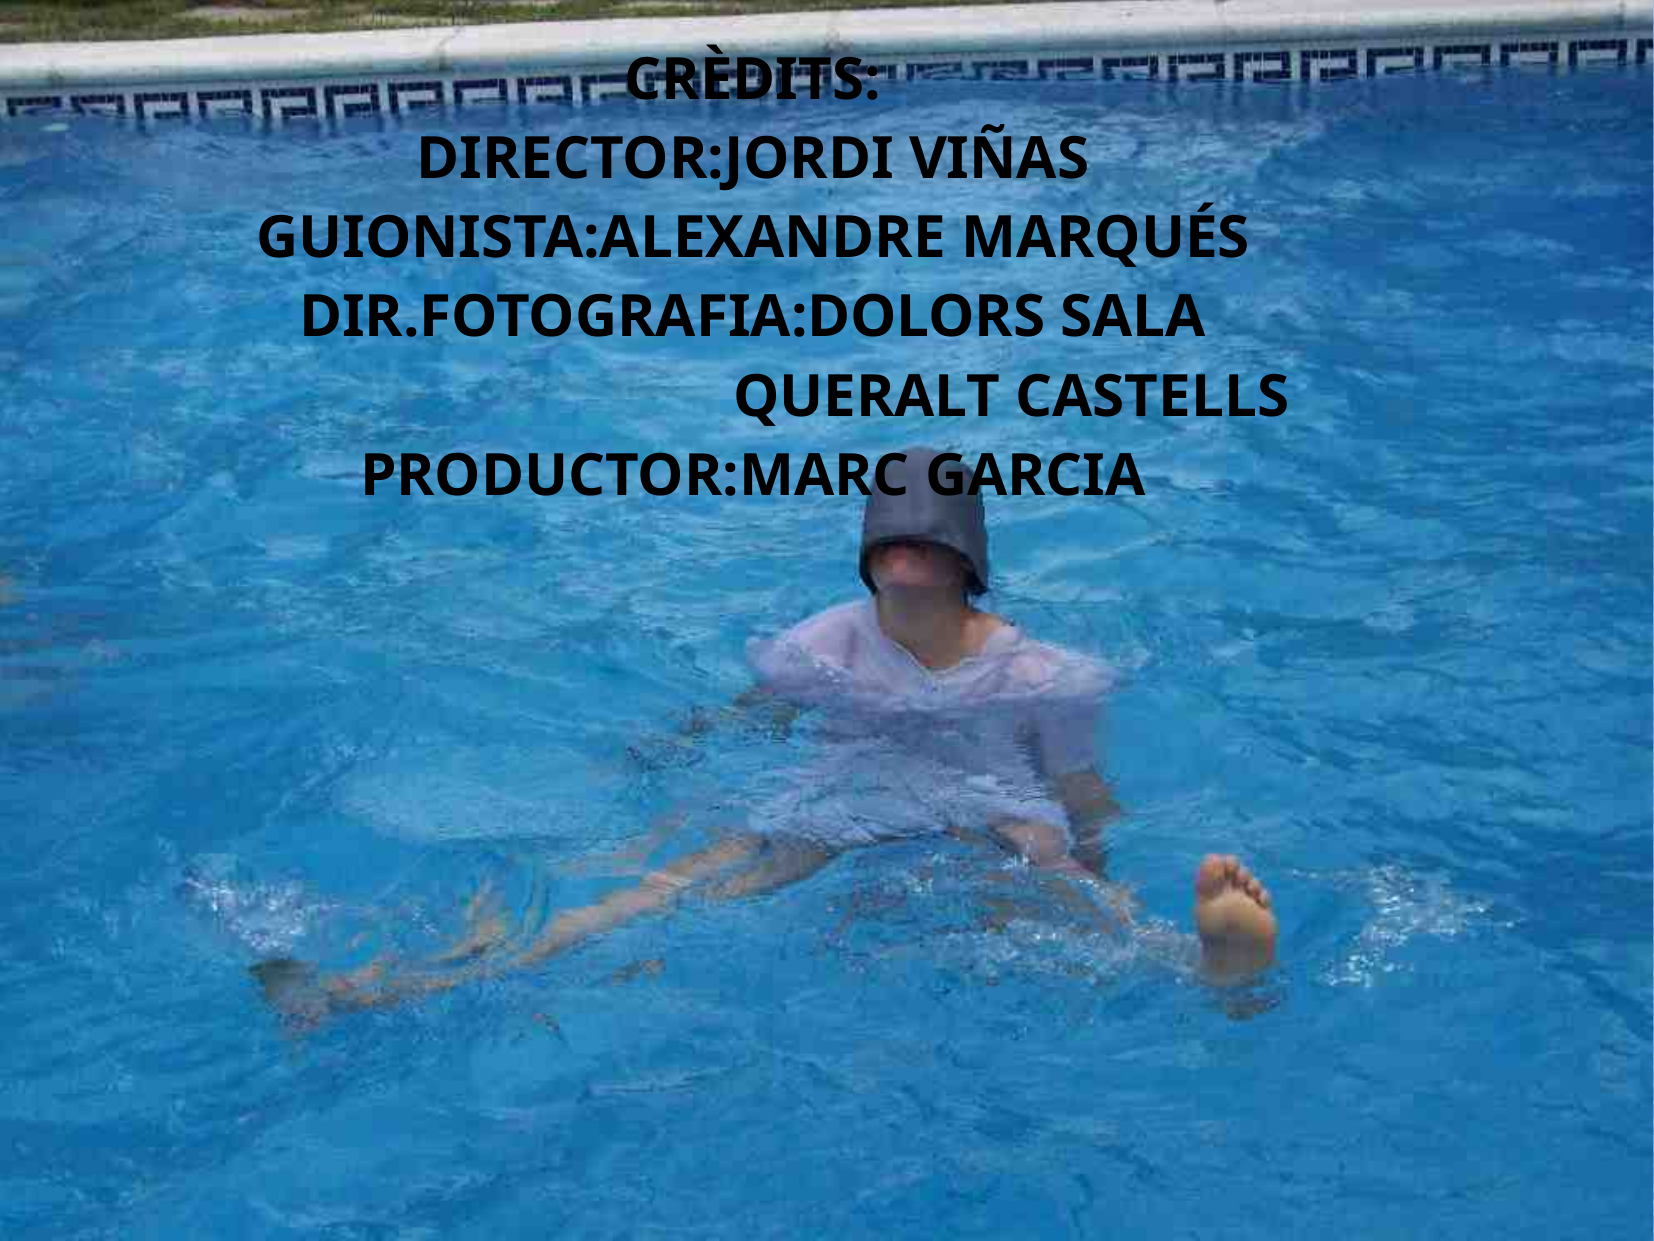

CRÈDITS:
DIRECTOR:JORDI VIÑAS
GUIONISTA:ALEXANDRE MARQUÉS
DIR.FOTOGRAFIA:DOLORS SALA
							QUERALT CASTELLS
PRODUCTOR:MARC GARCIA